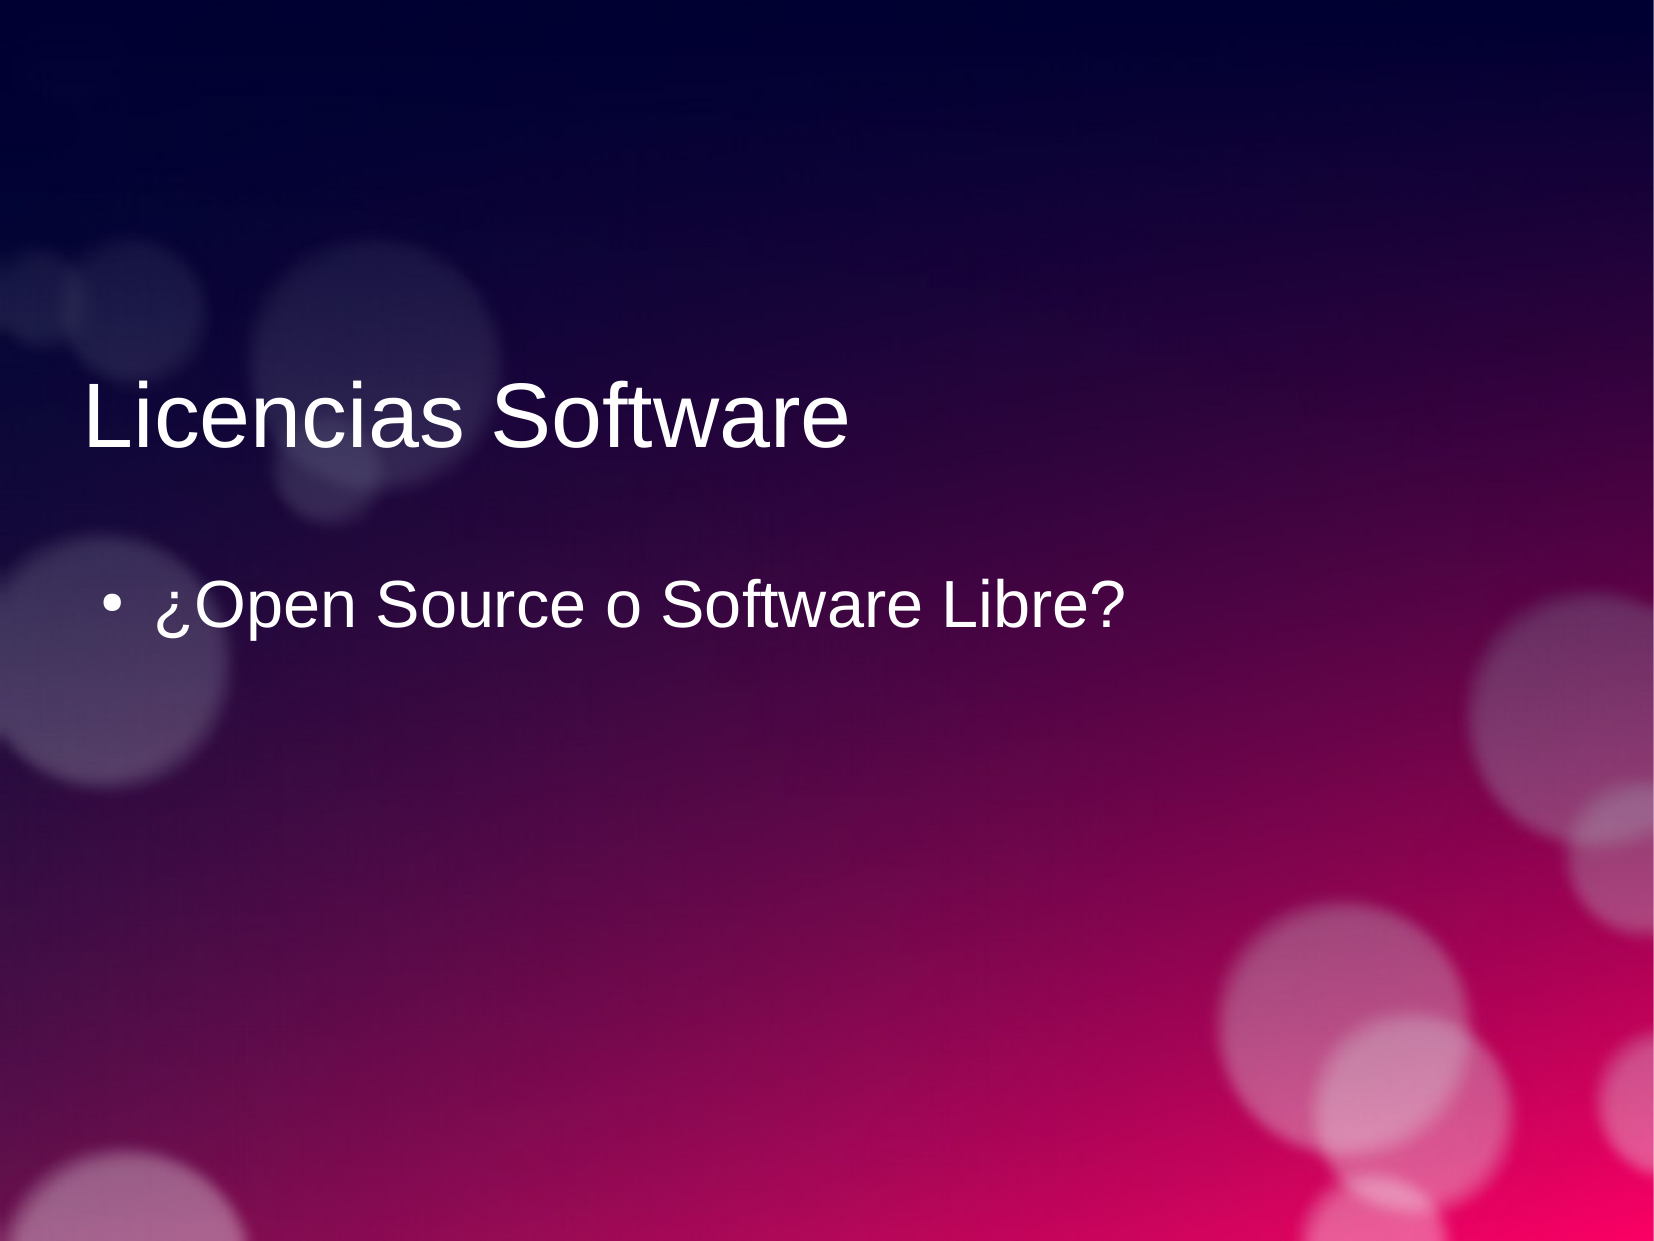

# Licencias Software
¿Open Source o Software Libre?